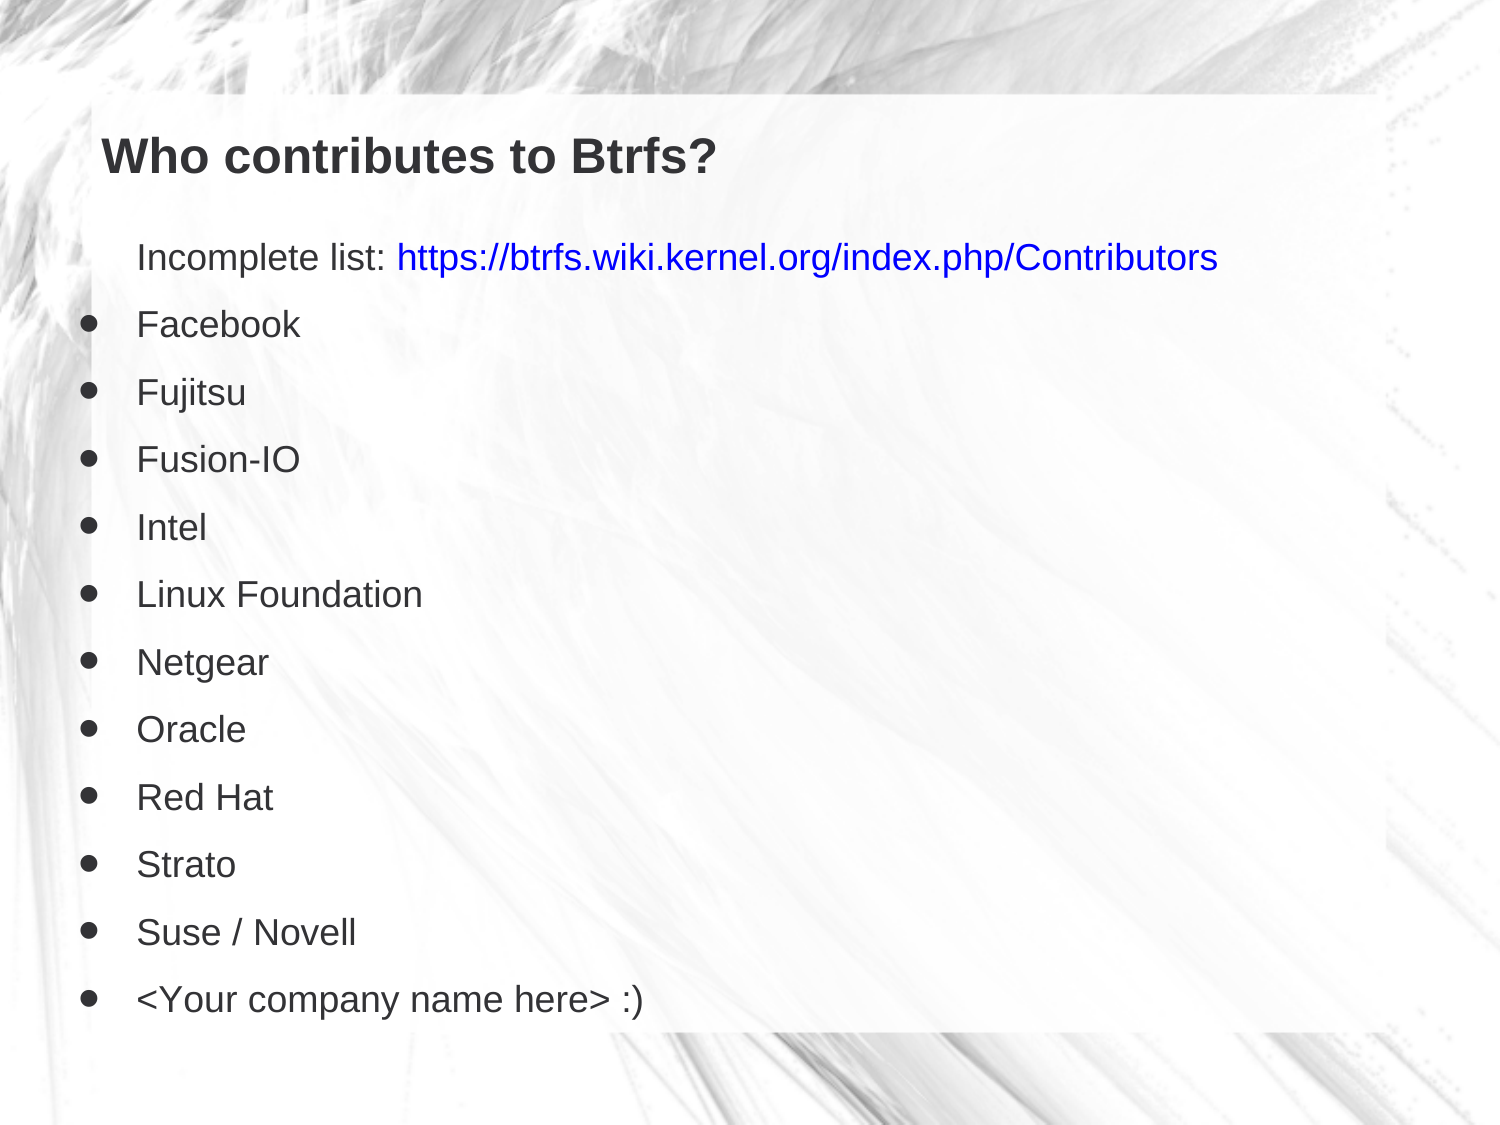

# Who contributes to Btrfs?
Incomplete list: https://btrfs.wiki.kernel.org/index.php/Contributors
Facebook
Fujitsu
Fusion-IO
Intel
Linux Foundation
Netgear
Oracle
Red Hat
Strato
Suse / Novell
<Your company name here> :)